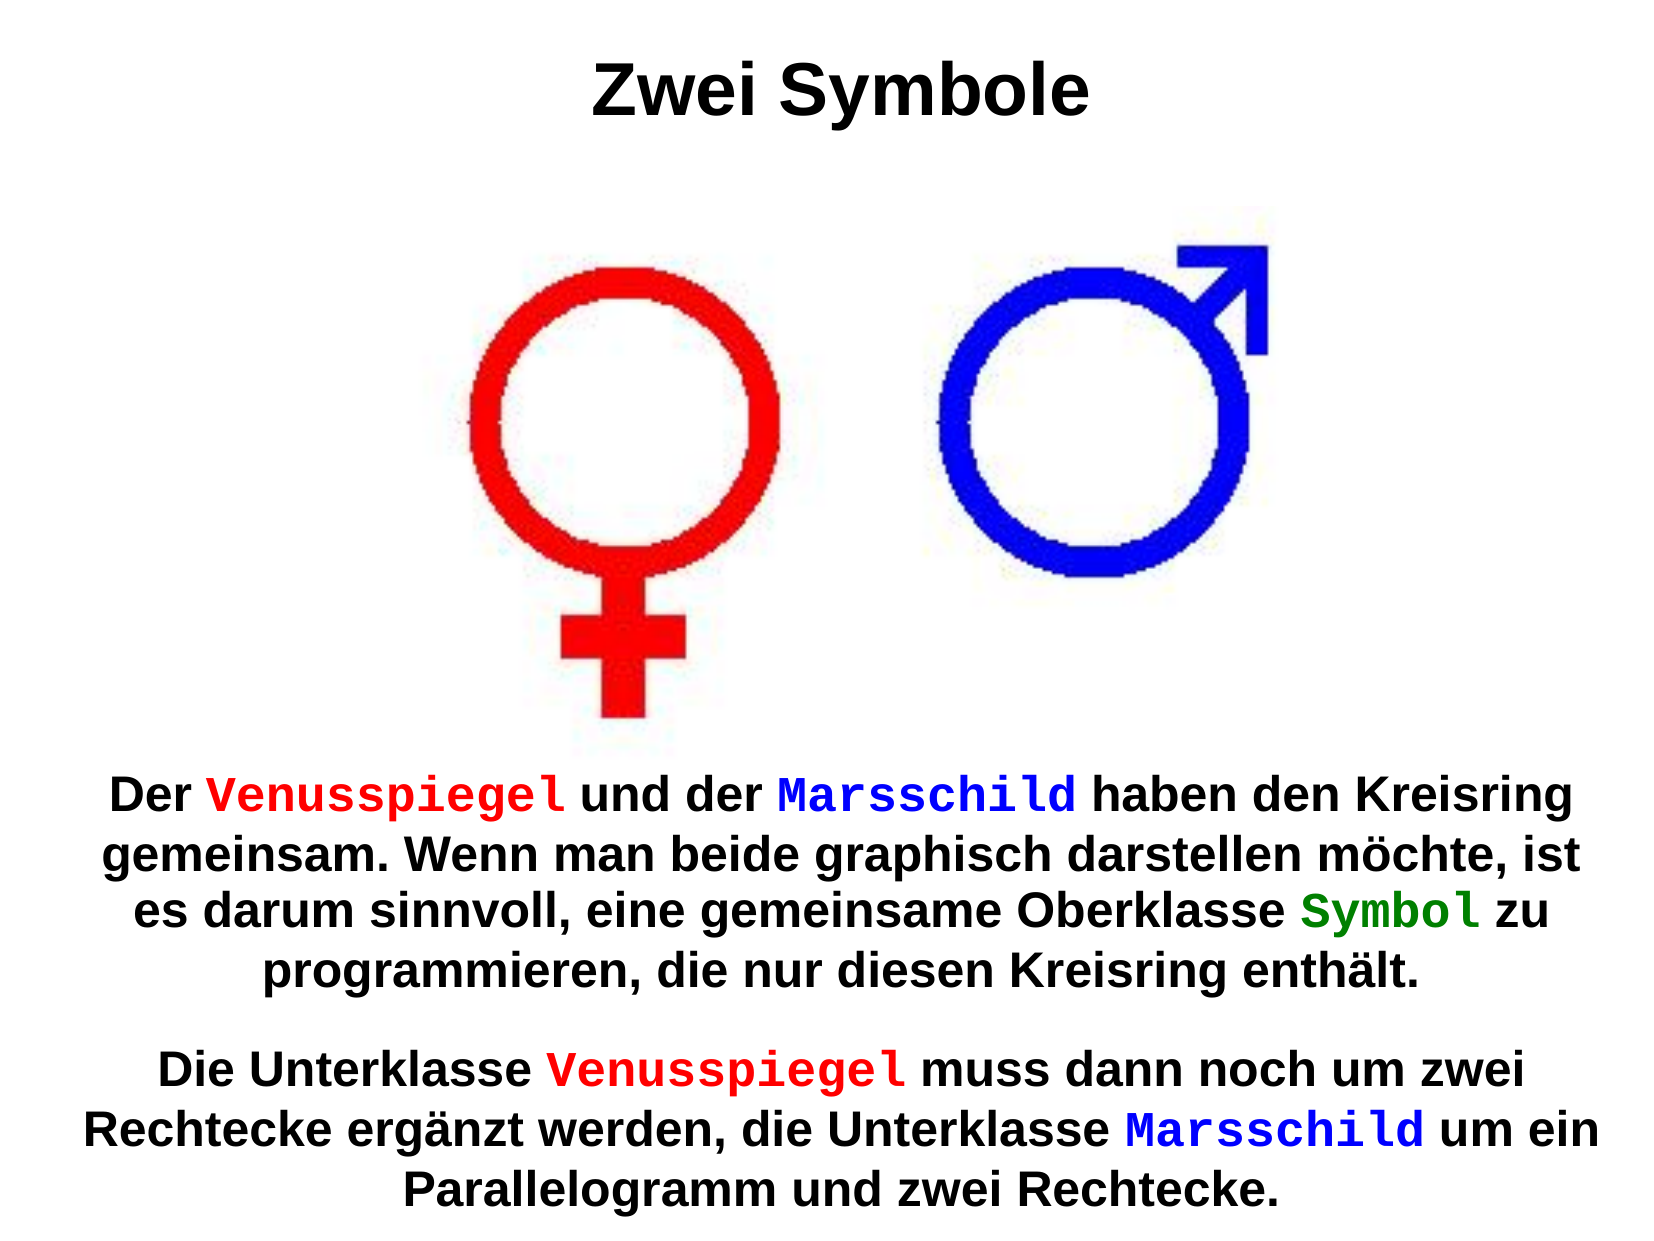

Zwei Symbole
Der Venusspiegel und der Marsschild haben den Kreisring gemeinsam. Wenn man beide graphisch darstellen möchte, ist es darum sinnvoll, eine gemeinsame Oberklasse Symbol zu programmieren, die nur diesen Kreisring enthält.
Die Unterklasse Venusspiegel muss dann noch um zwei Rechtecke ergänzt werden, die Unterklasse Marsschild um ein Parallelogramm und zwei Rechtecke.